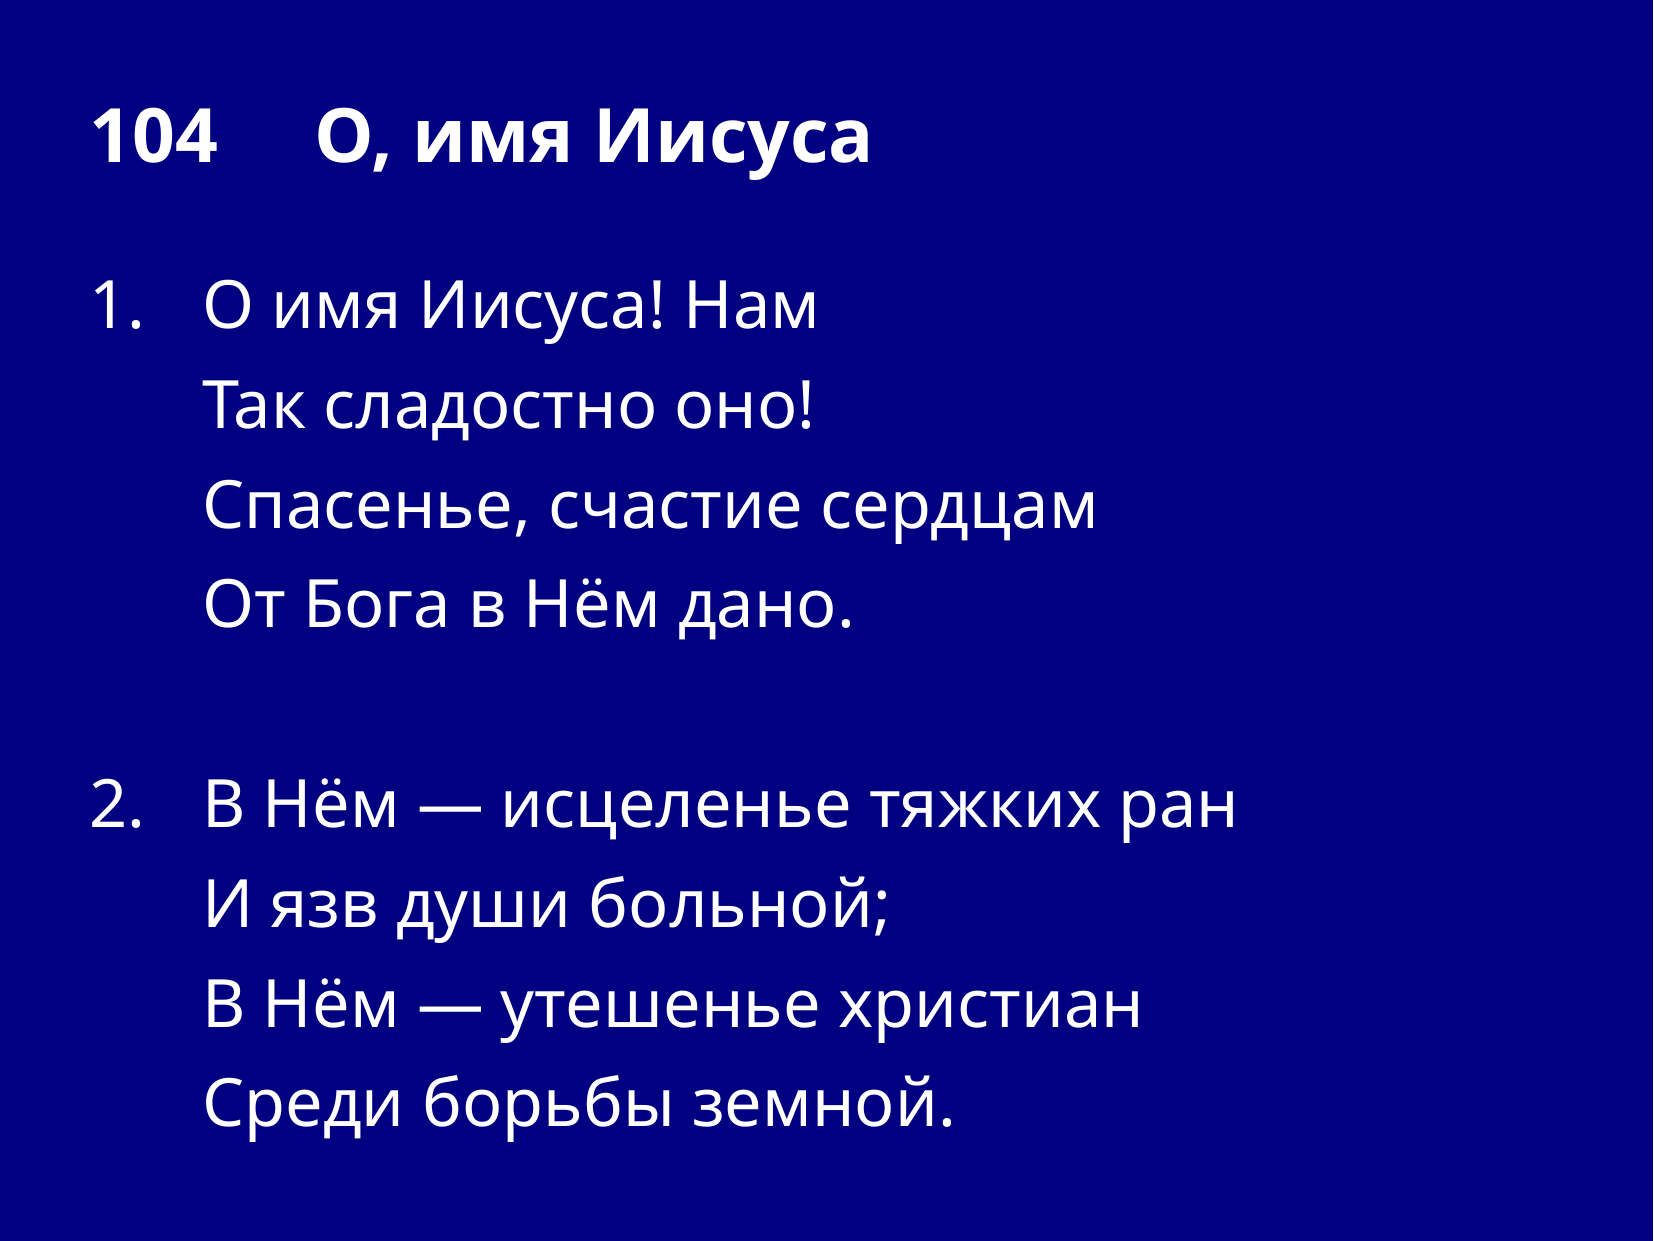

104	О, имя Иисуса
1.	О имя Иисуса! Нам
	Так сладостно оно!
	Спасенье, счастие сердцам
	От Бога в Нём дано.
2.	В Нём — исцеленье тяжких ран
	И язв души больной;
	В Нём — утешенье христиан
	Среди борьбы земной.